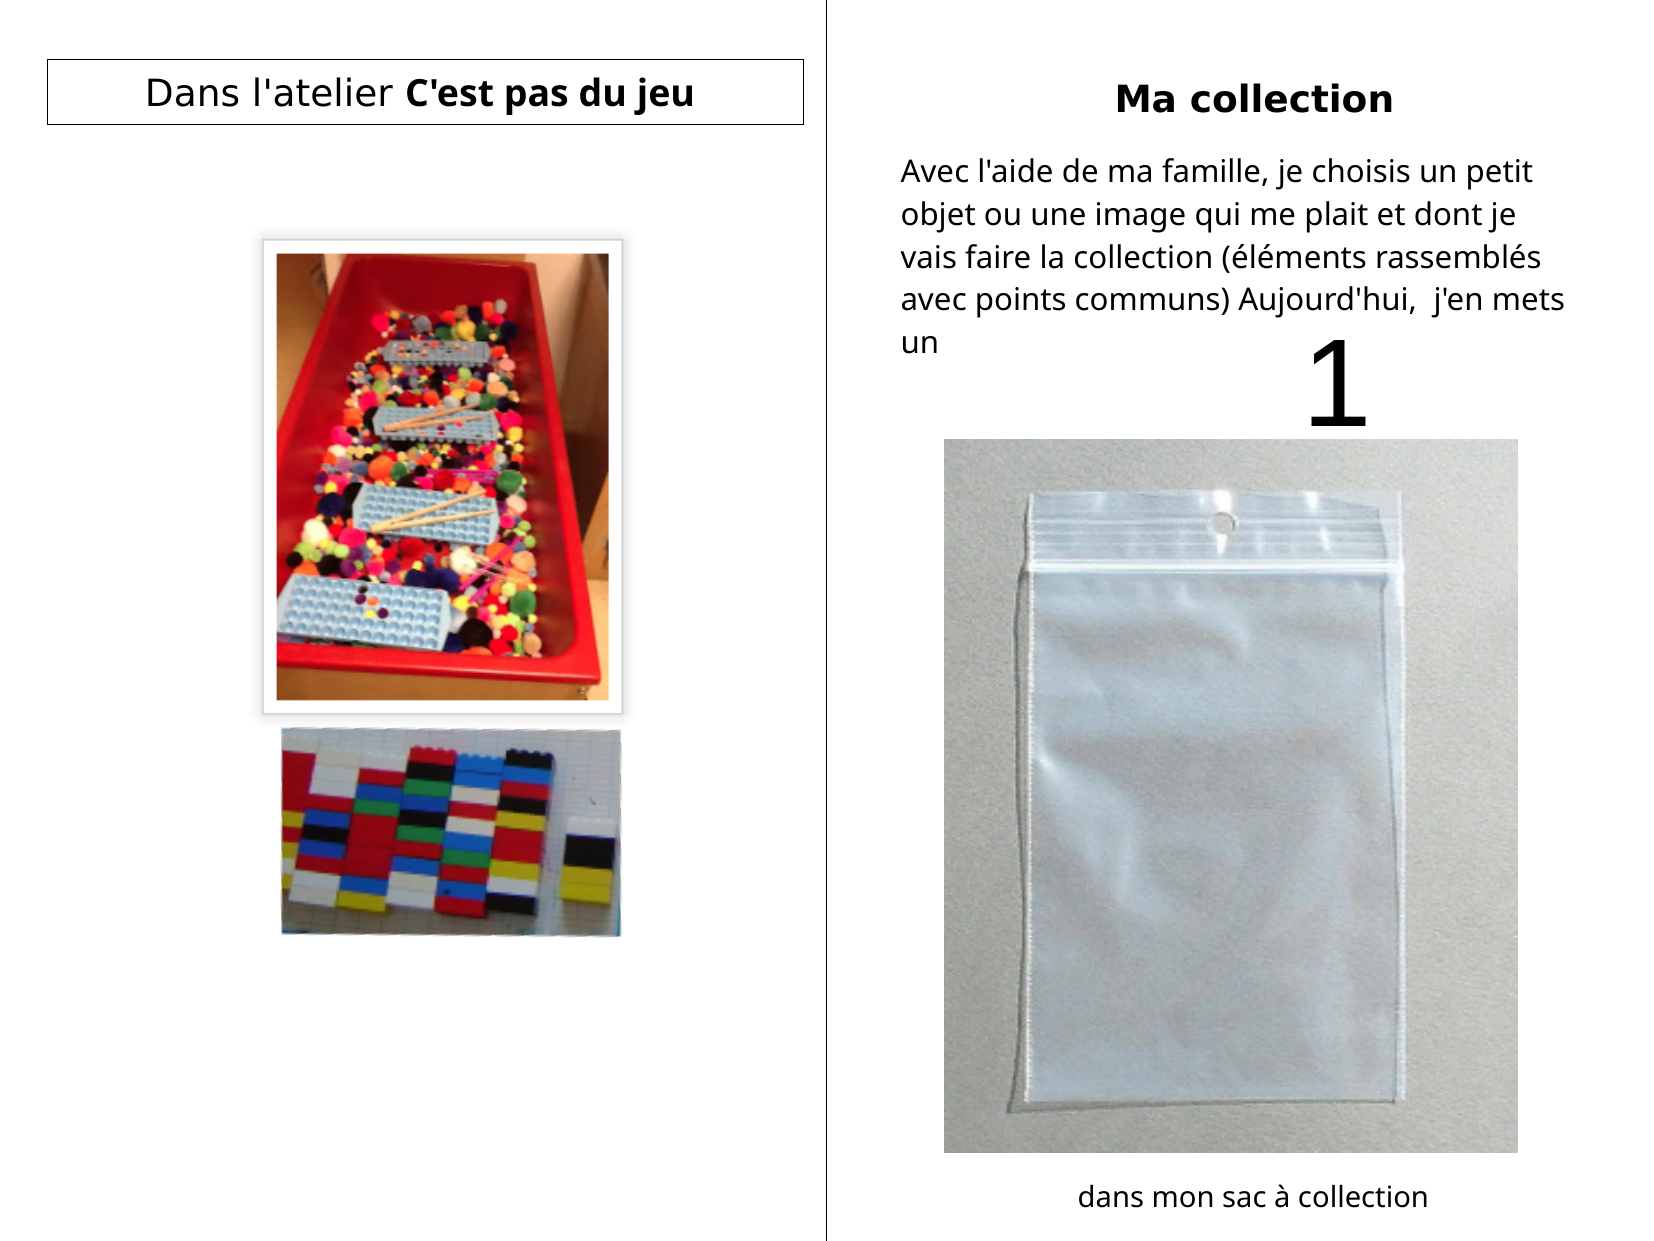

Dans l'atelier C'est pas du jeu
Ma collection
Avec l'aide de ma famille, je choisis un petit objet ou une image qui me plait et dont je vais faire la collection (éléments rassemblés avec points communs) Aujourd'hui, j'en mets un
1
dans mon sac à collection